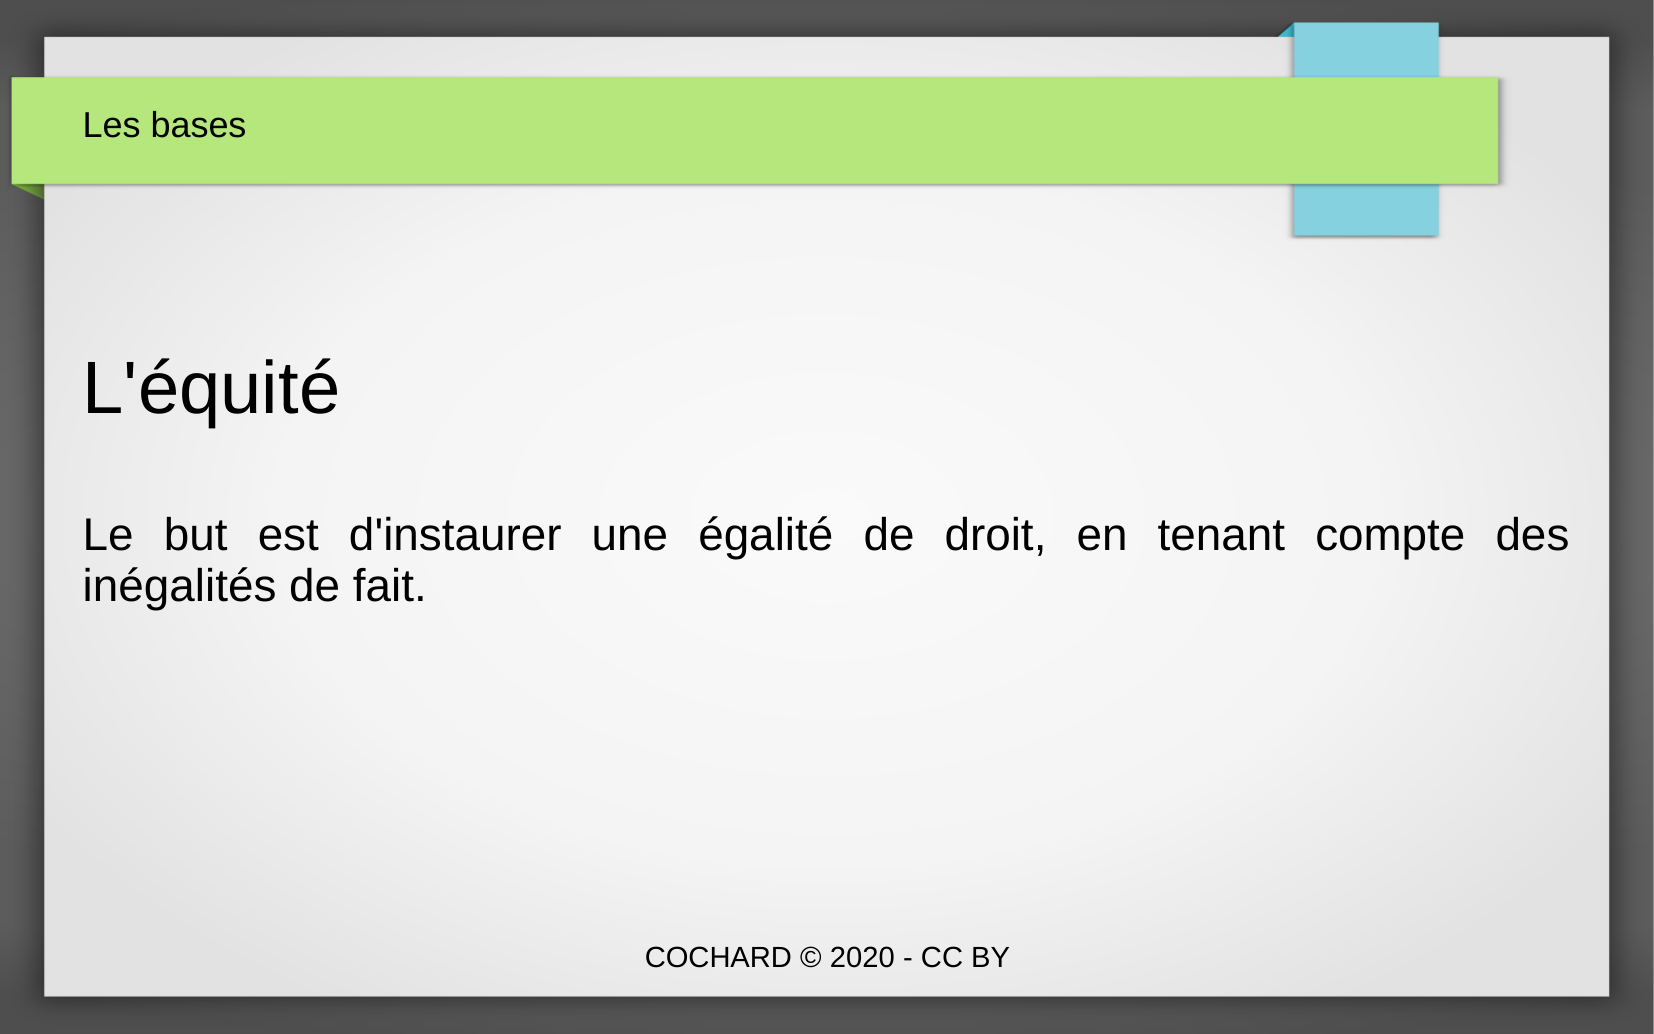

# Les bases
L'équité
Le but est d'instaurer une égalité de droit, en tenant compte des inégalités de fait.
COCHARD © 2020 - CC BY